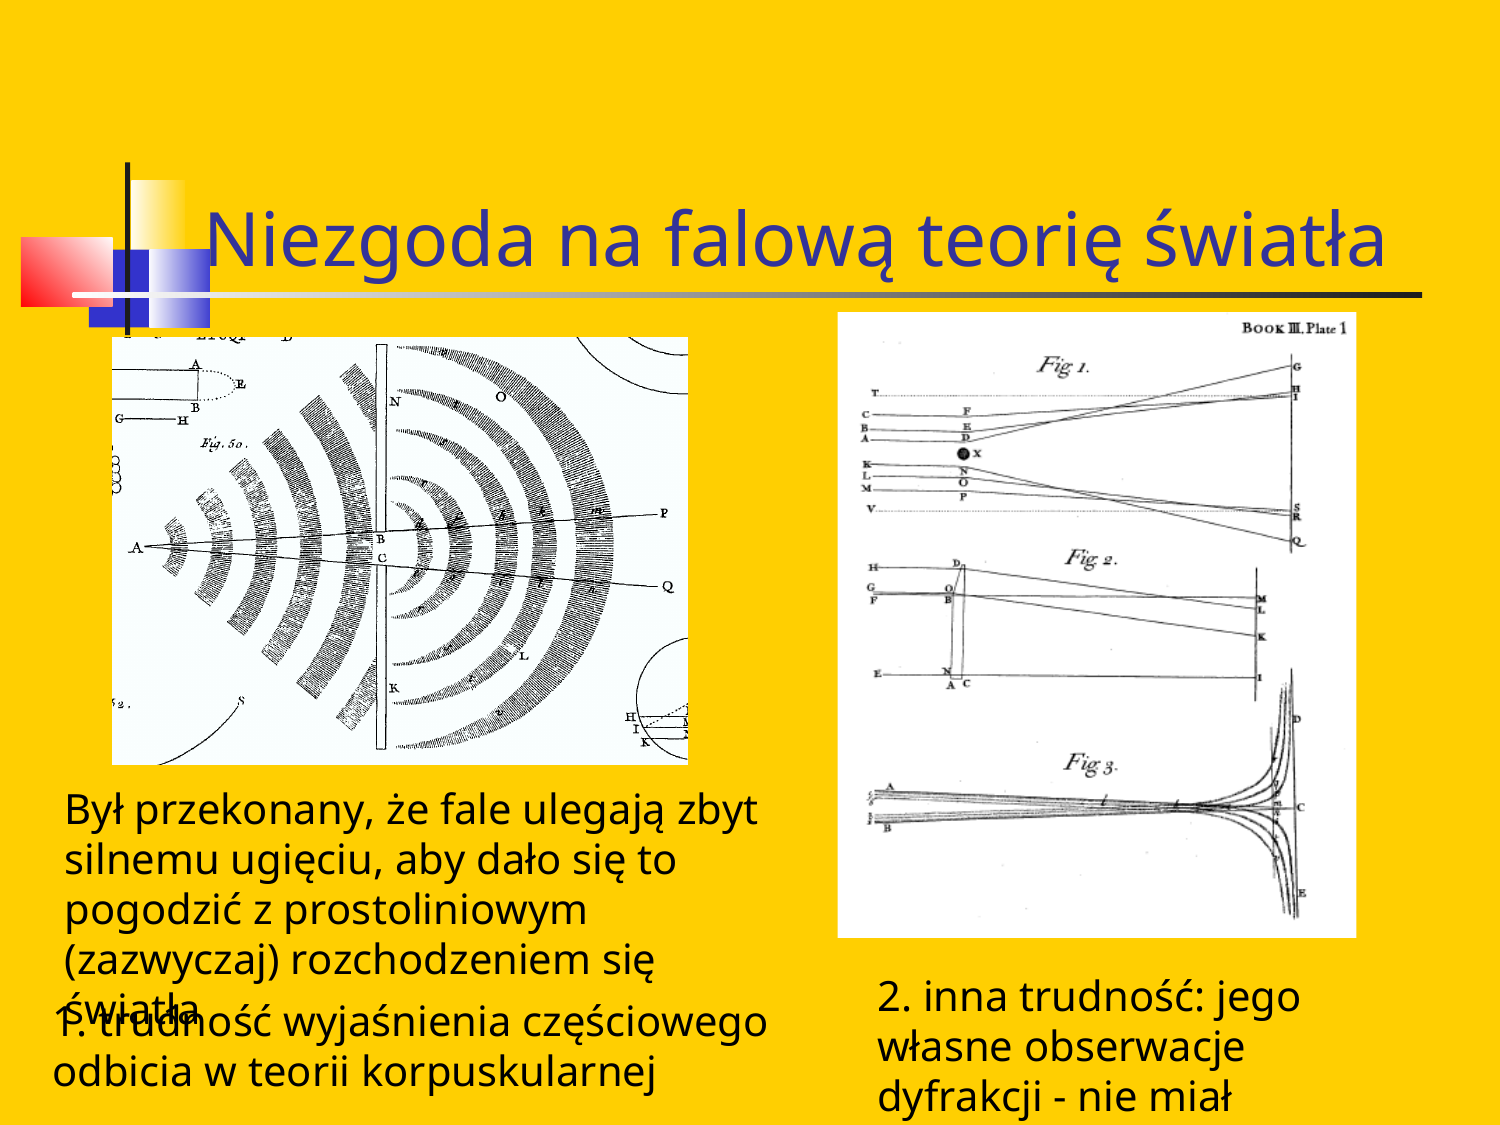

# Niezgoda na falową teorię światła
Był przekonany, że fale ulegają zbyt silnemu ugięciu, aby dało się to pogodzić z prostoliniowym (zazwyczaj) rozchodzeniem się światła
2. inna trudność: jego własne obserwacje dyfrakcji - nie miał zadowalającego wyjaśnienia
1. trudność wyjaśnienia częściowego odbicia w teorii korpuskularnej